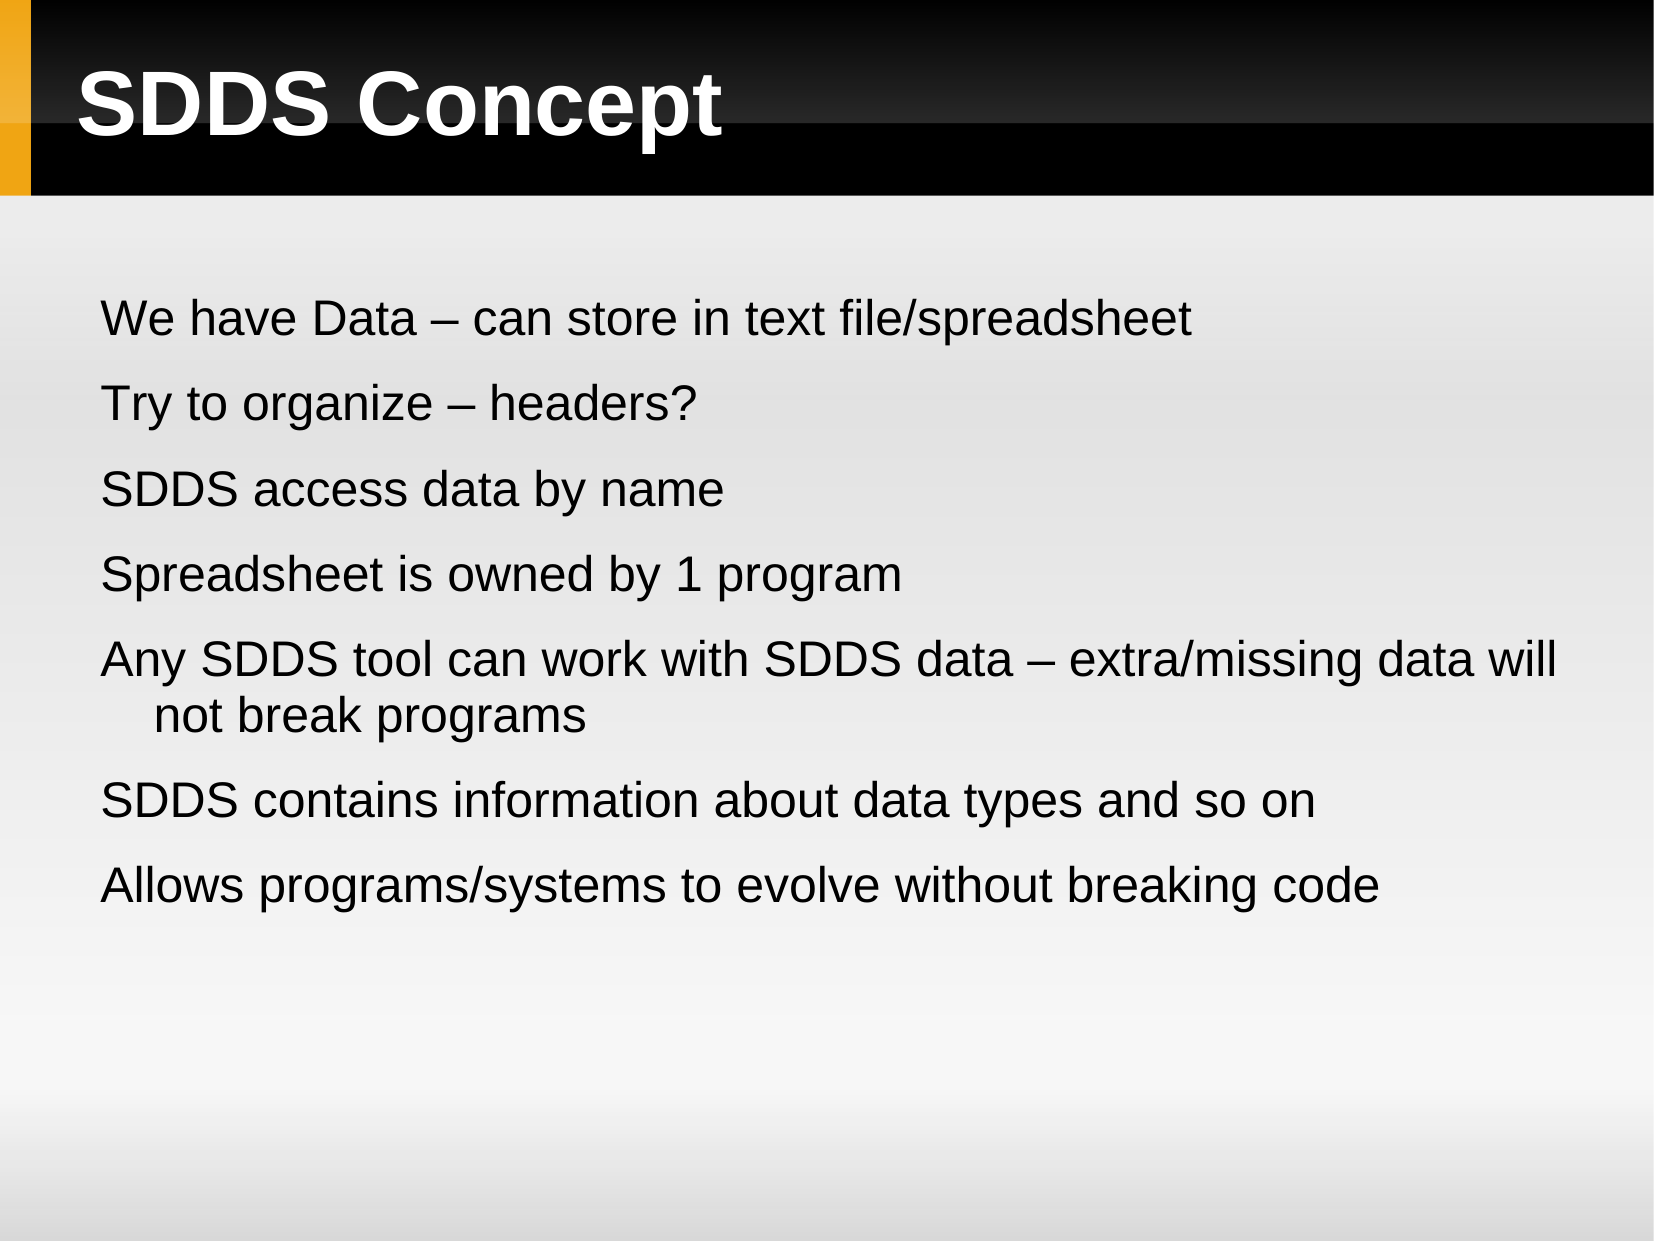

# SDDS Concept
We have Data – can store in text file/spreadsheet
Try to organize – headers?
SDDS access data by name
Spreadsheet is owned by 1 program
Any SDDS tool can work with SDDS data – extra/missing data will not break programs
SDDS contains information about data types and so on
Allows programs/systems to evolve without breaking code